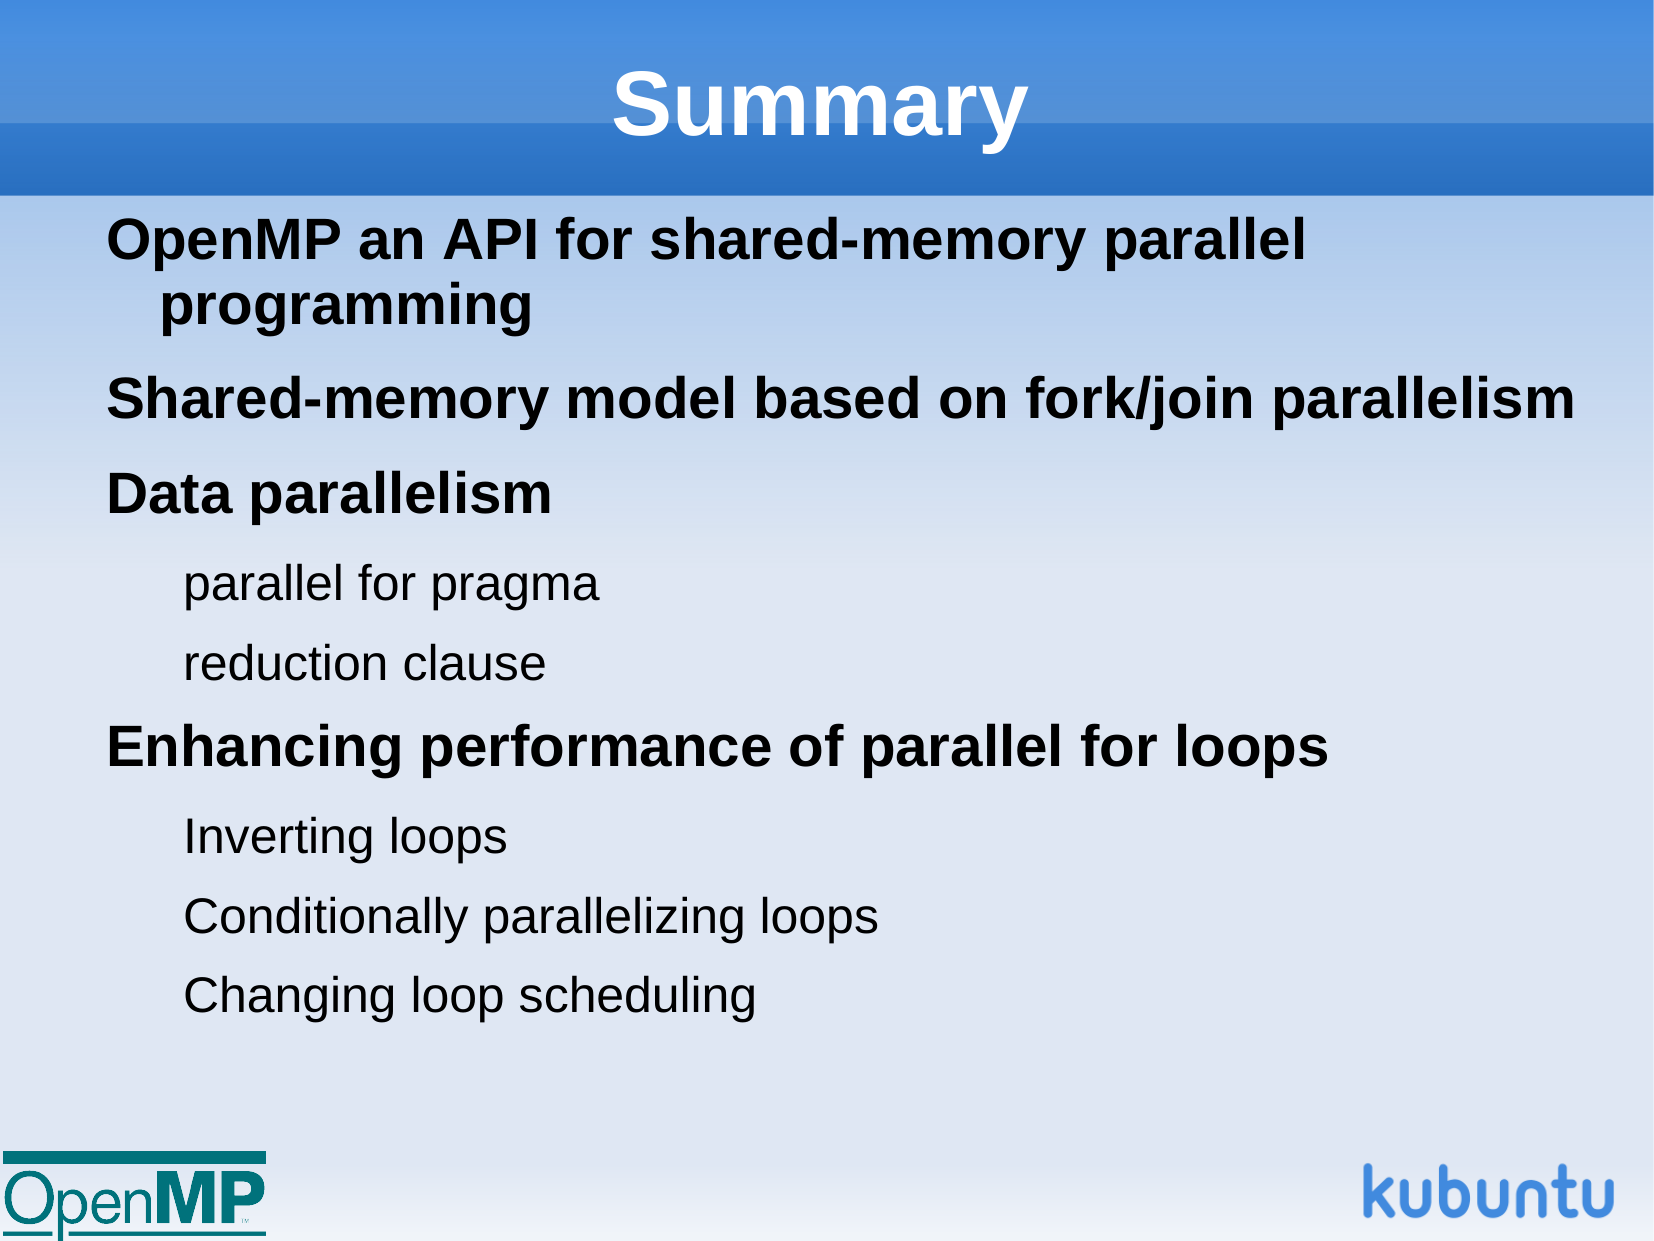

# Summary
OpenMP an API for shared-memory parallel programming
Shared-memory model based on fork/join parallelism
Data parallelism
parallel for pragma
reduction clause
Enhancing performance of parallel for loops
Inverting loops
Conditionally parallelizing loops
Changing loop scheduling